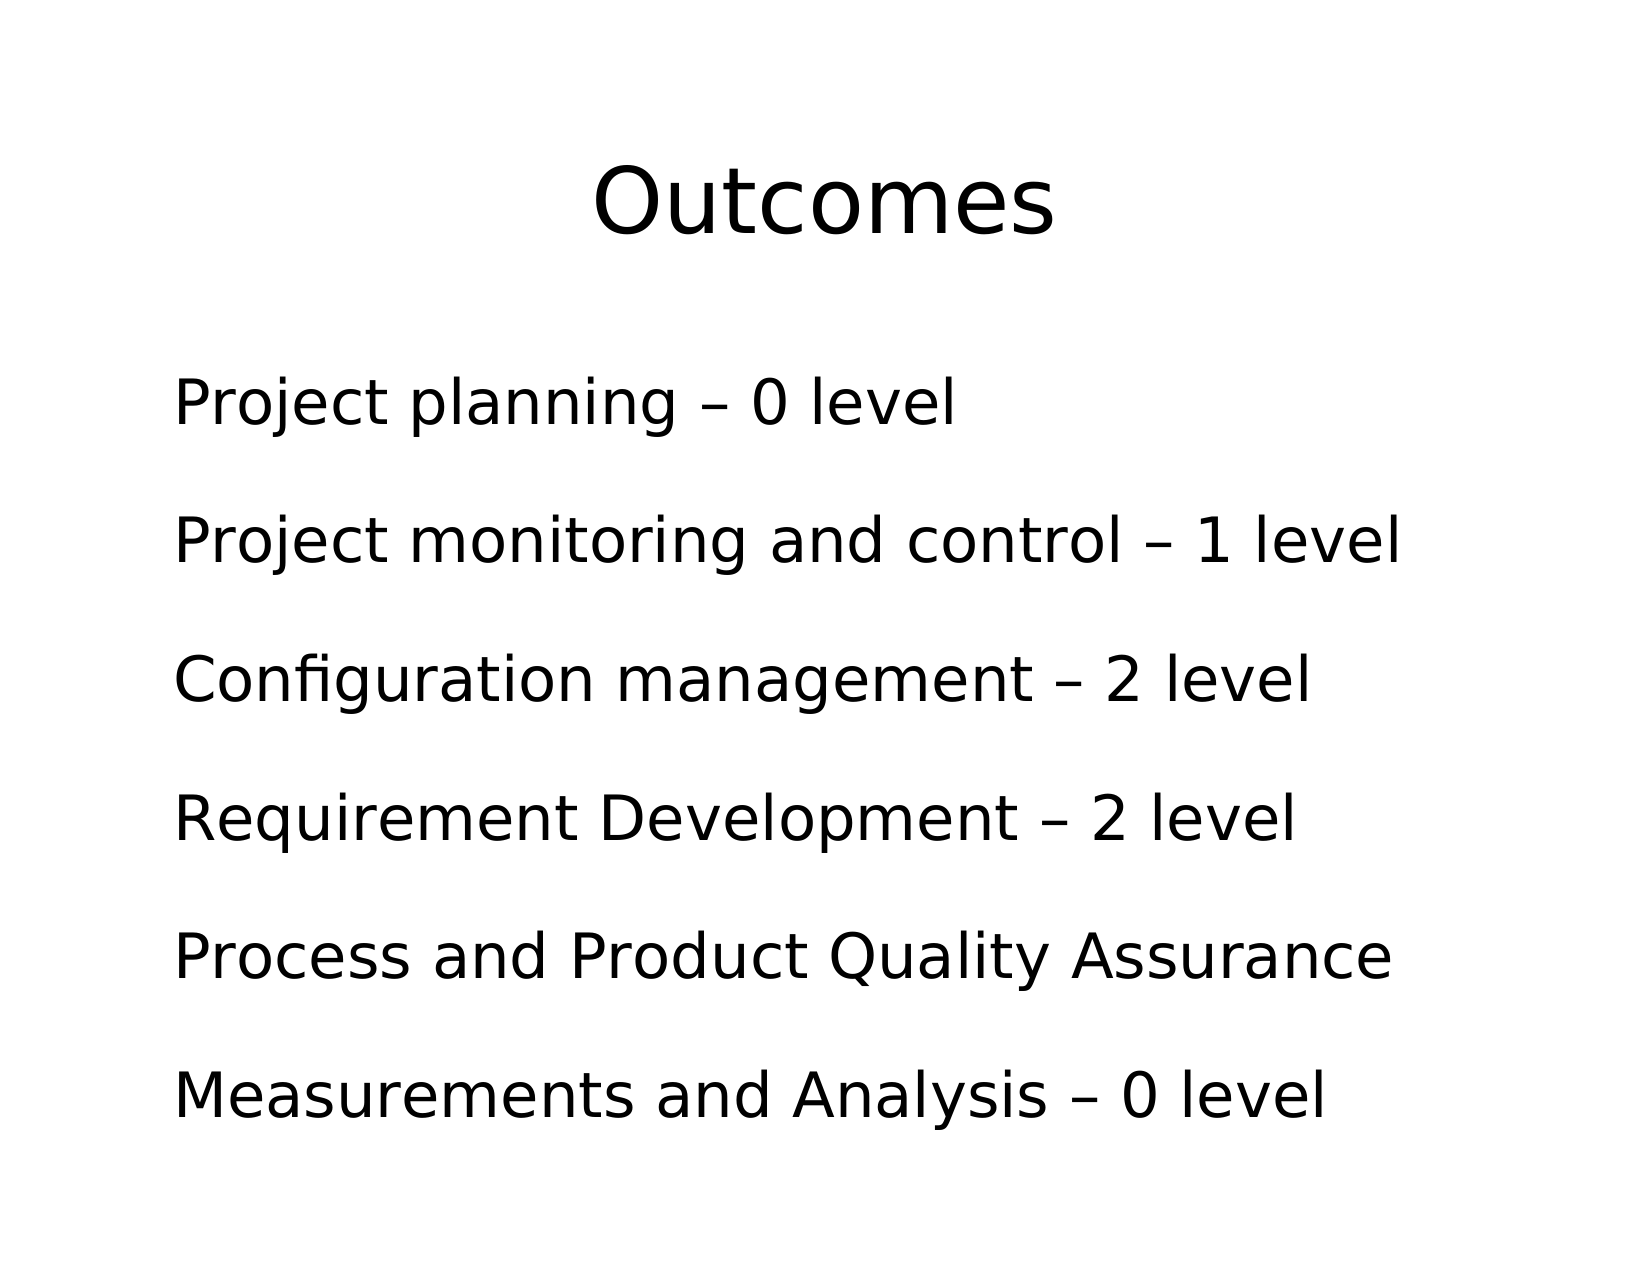

# Outcomes
Project planning – 0 level
Project monitoring and control – 1 level
Configuration management – 2 level
Requirement Development – 2 level
Process and Product Quality Assurance
Measurements and Analysis – 0 level